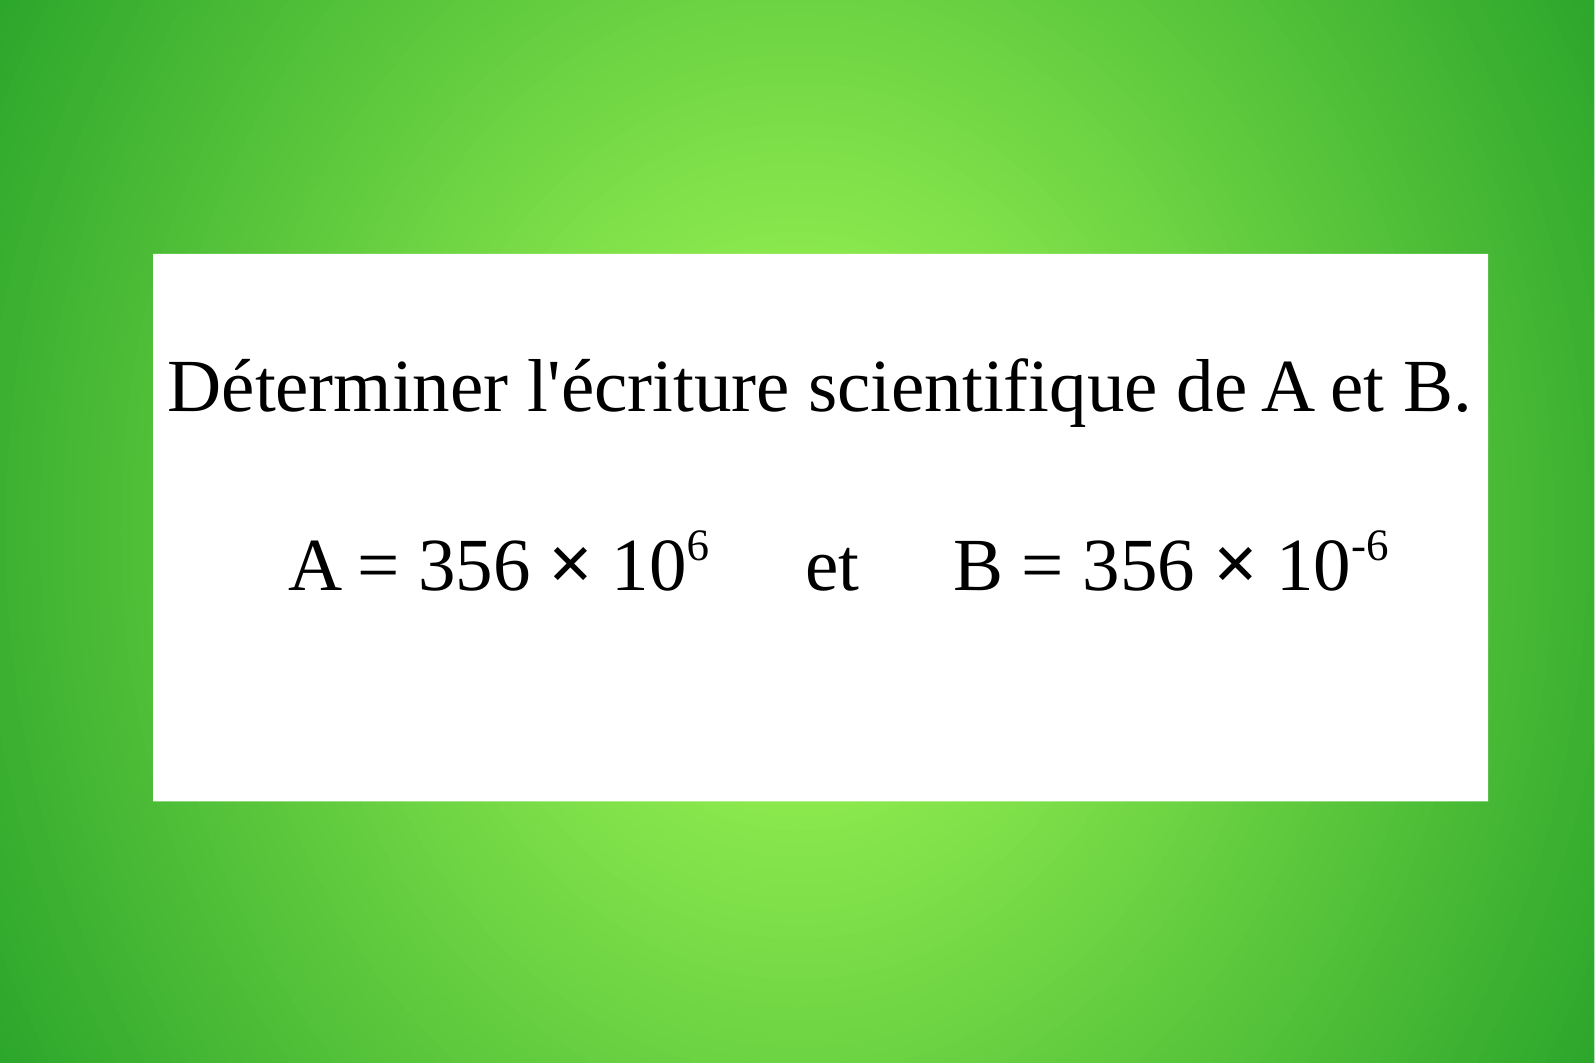

Déterminer l'écriture scientifique de A et B.
	A = 356 × 106 		et 		B = 356 × 10-6